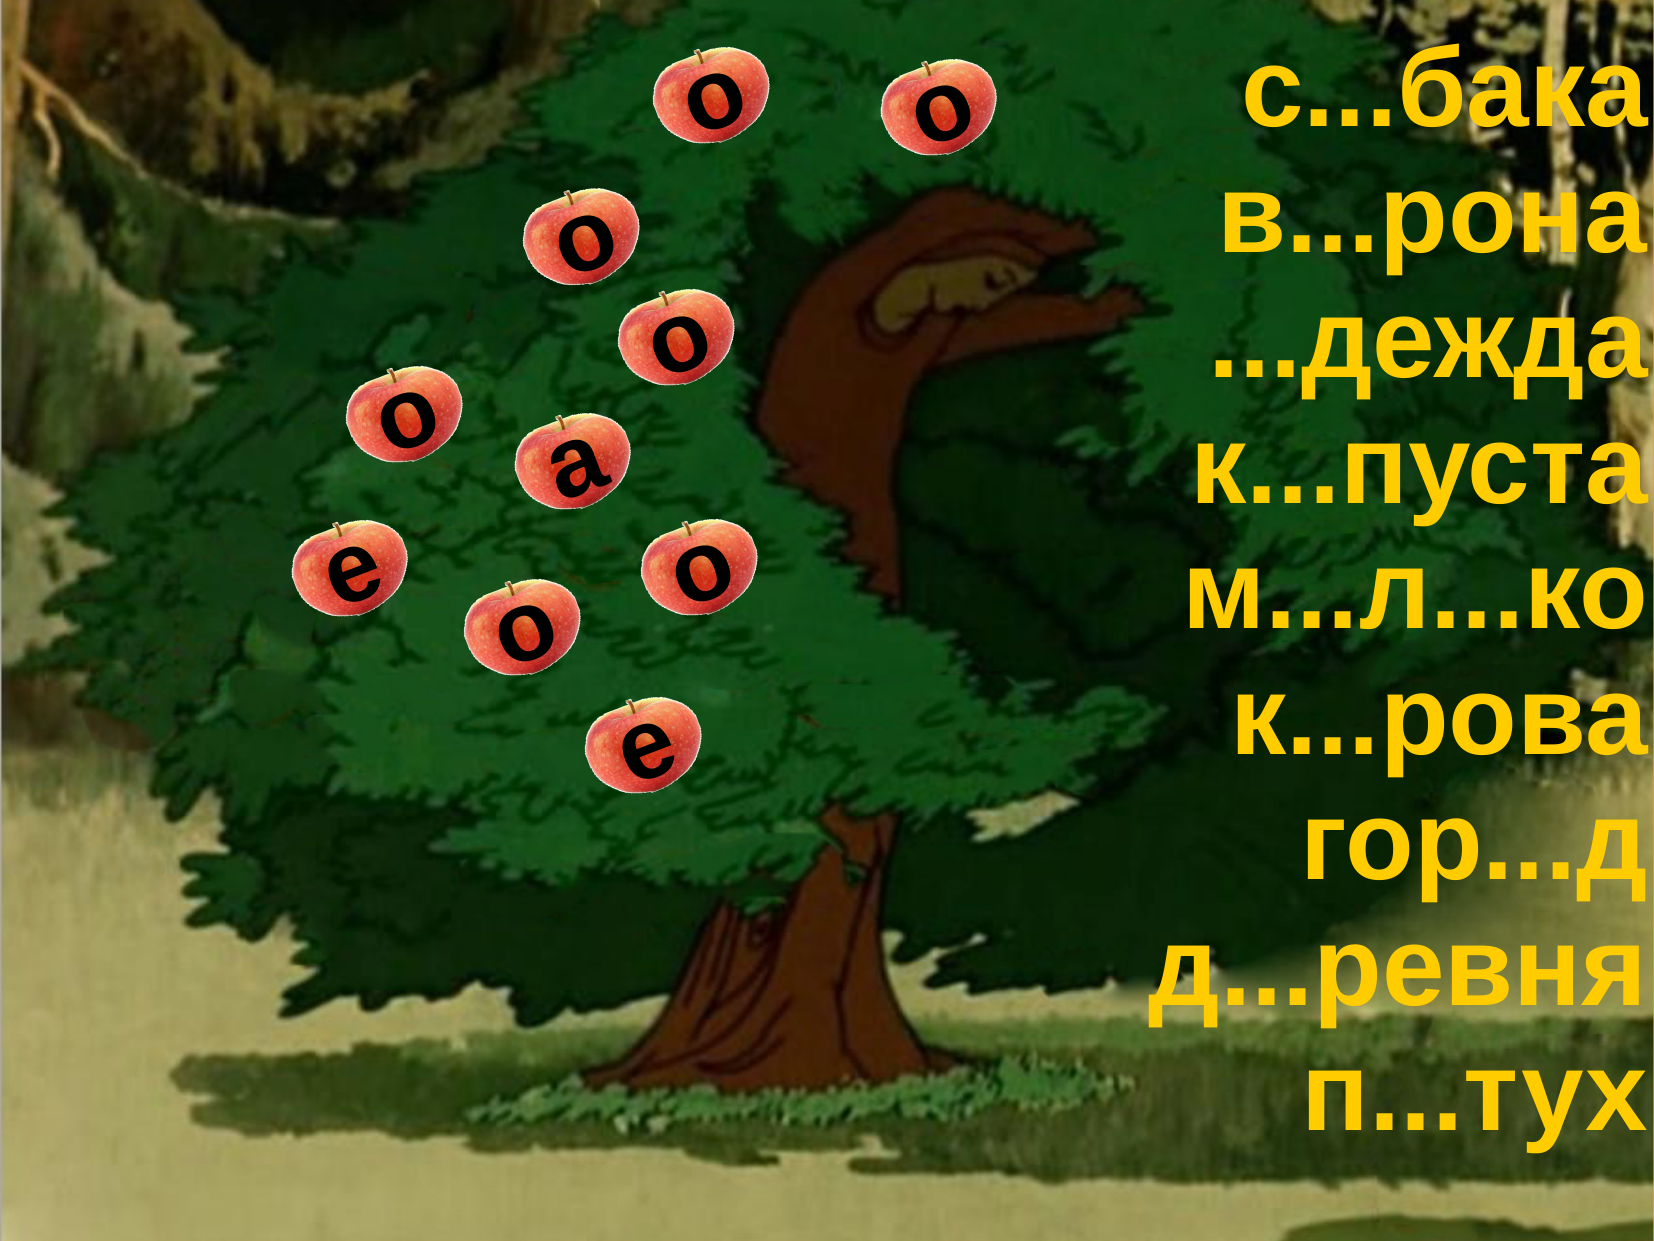

с...бака
в...рона
...дежда
к...пуста
м...л...ко
к...рова
гор...д
д...ревня
п...тух
о
о
о
о
о
а
о
е
о
е